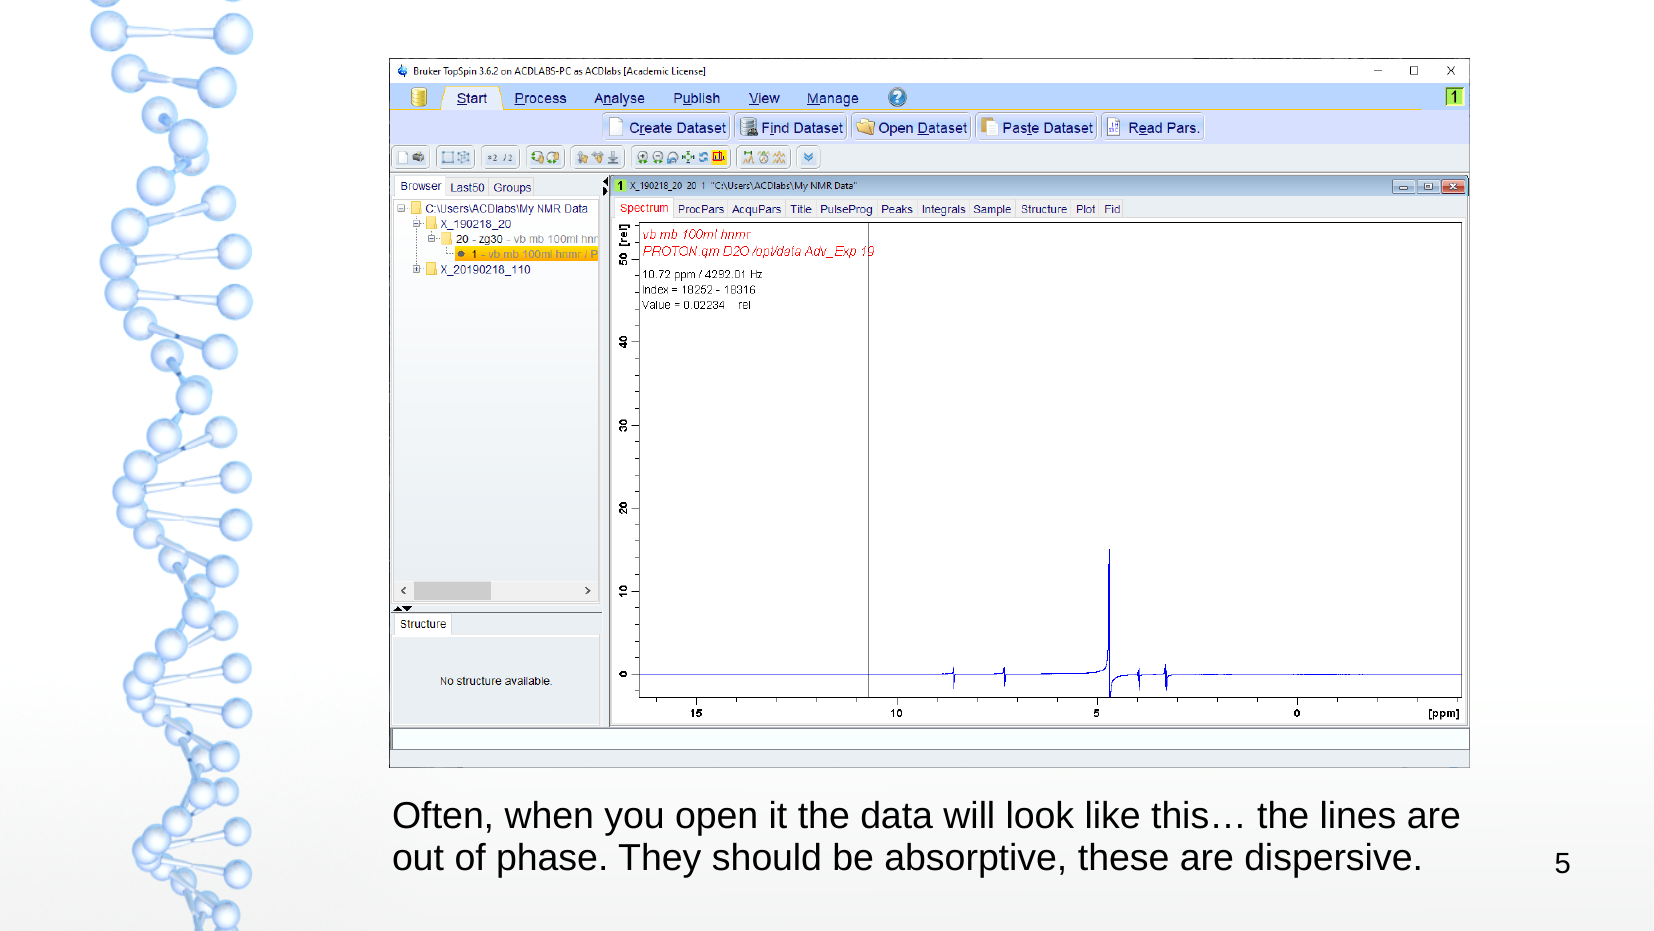

Often, when you open it the data will look like this… the lines are
out of phase. They should be absorptive, these are dispersive.
5